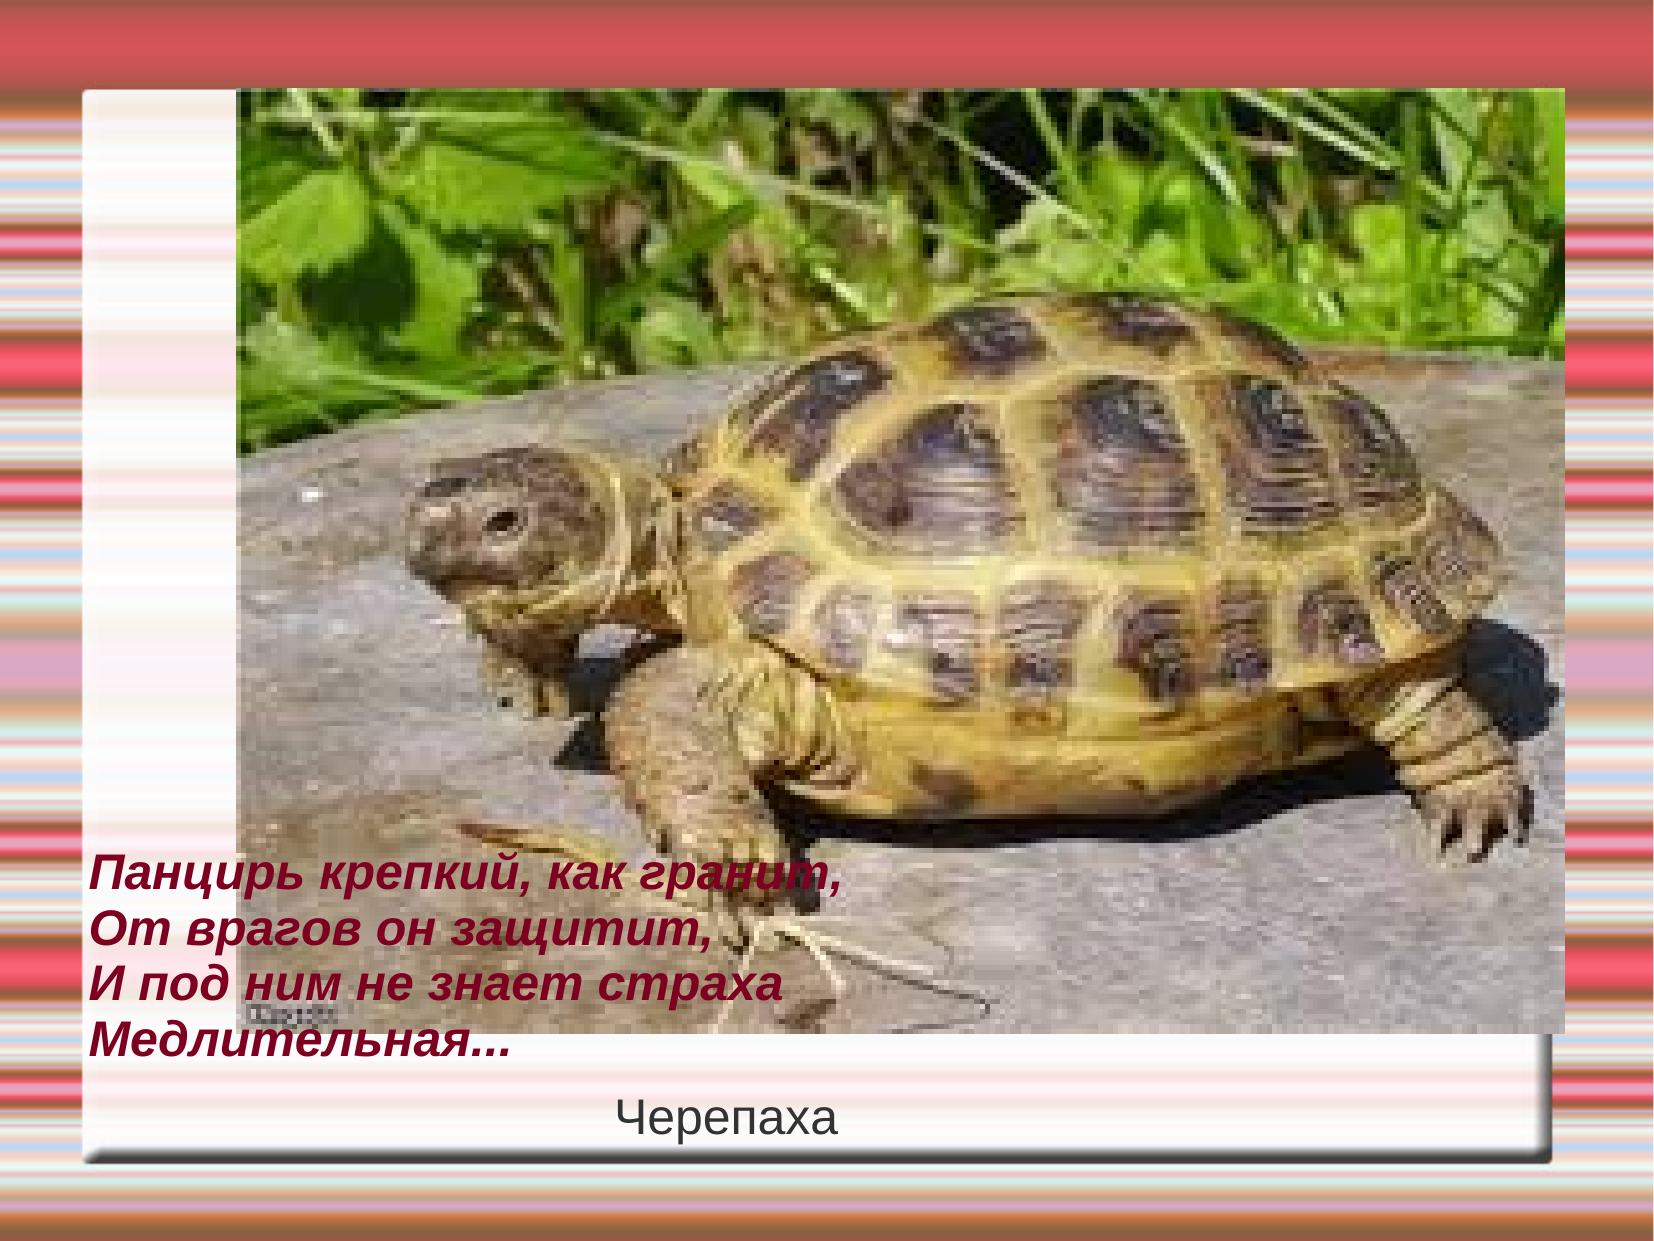

# Панцирь крепкий, как гранит, От врагов он защитит, И под ним не знает страха Медлительная...
Черепаха